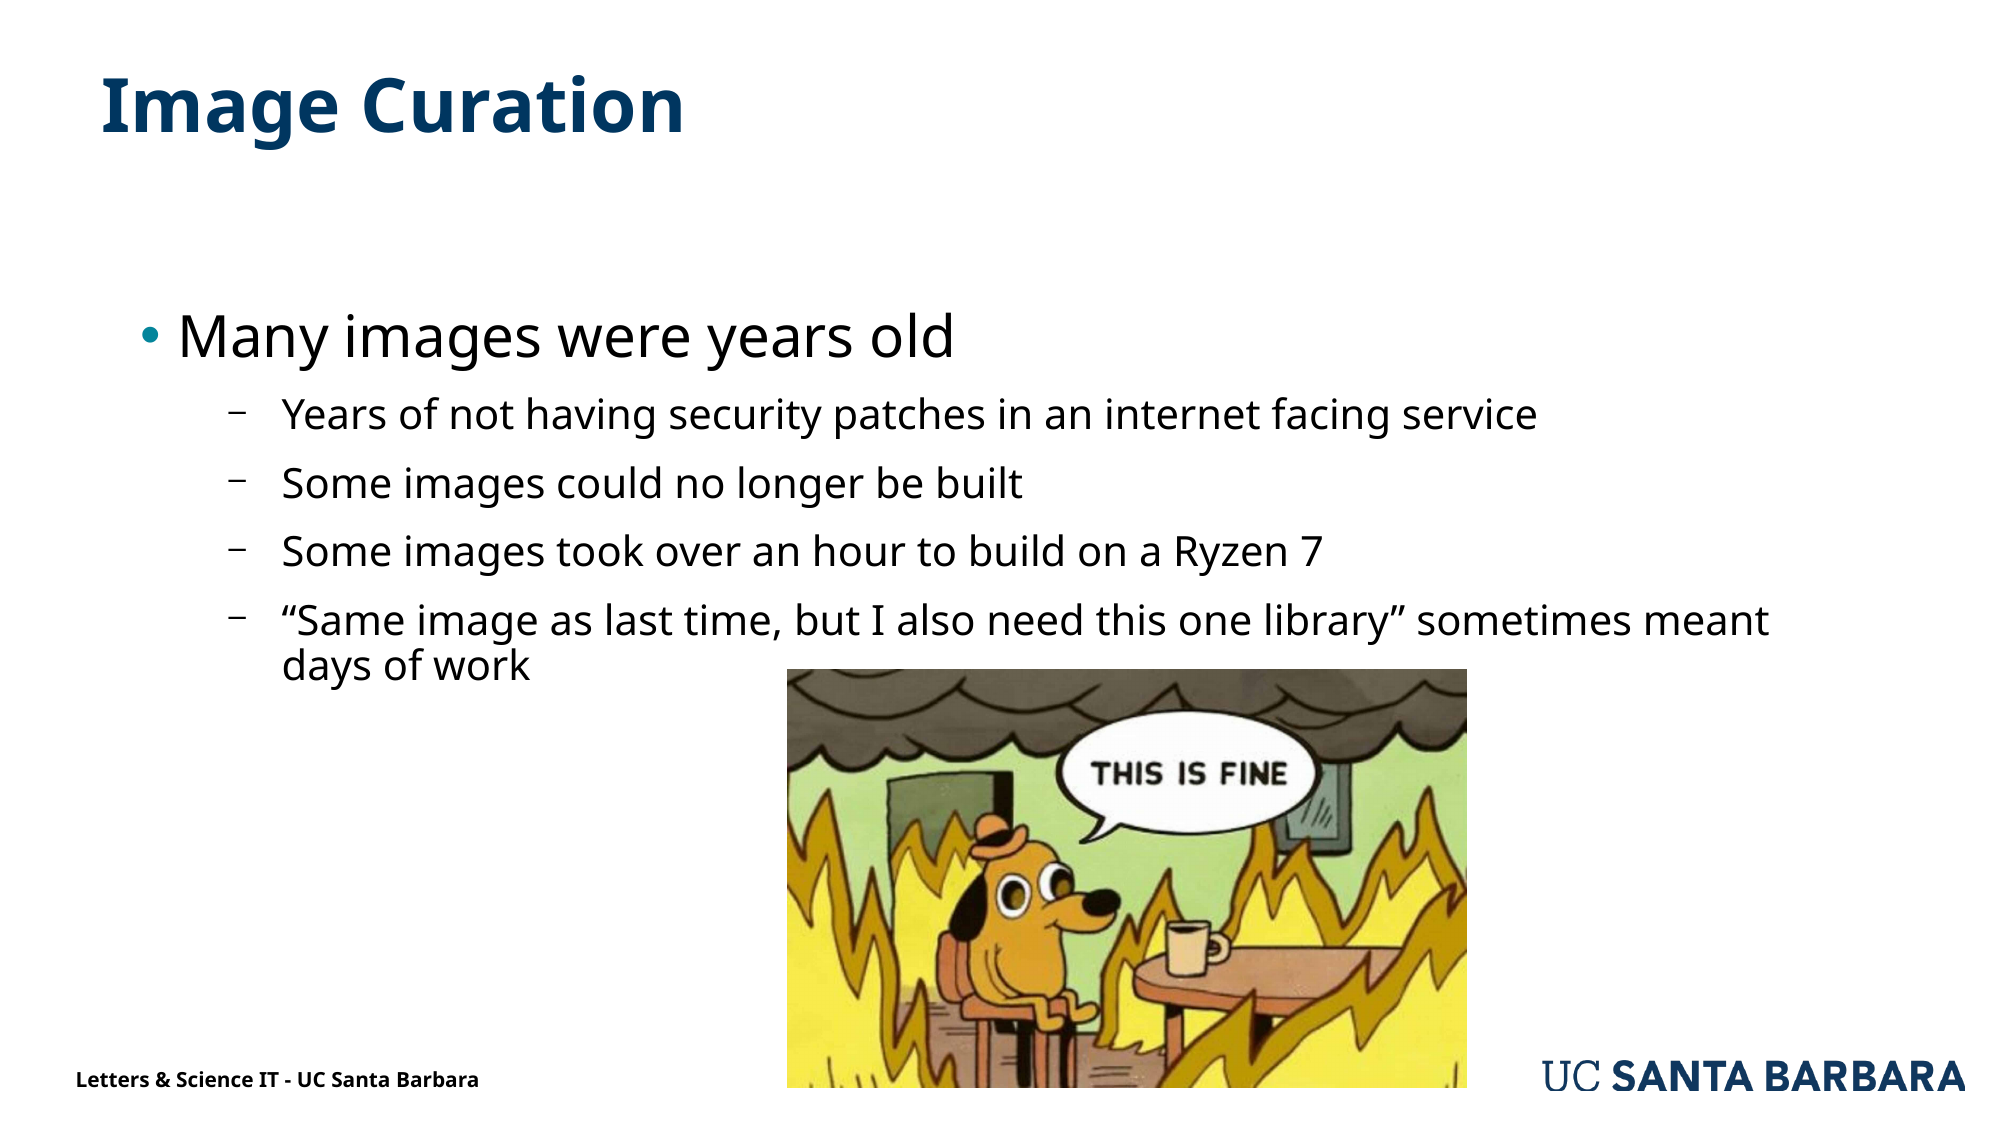

# Image Curation
Many images were years old
Years of not having security patches in an internet facing service
Some images could no longer be built
Some images took over an hour to build on a Ryzen 7
“Same image as last time, but I also need this one library” sometimes meant days of work